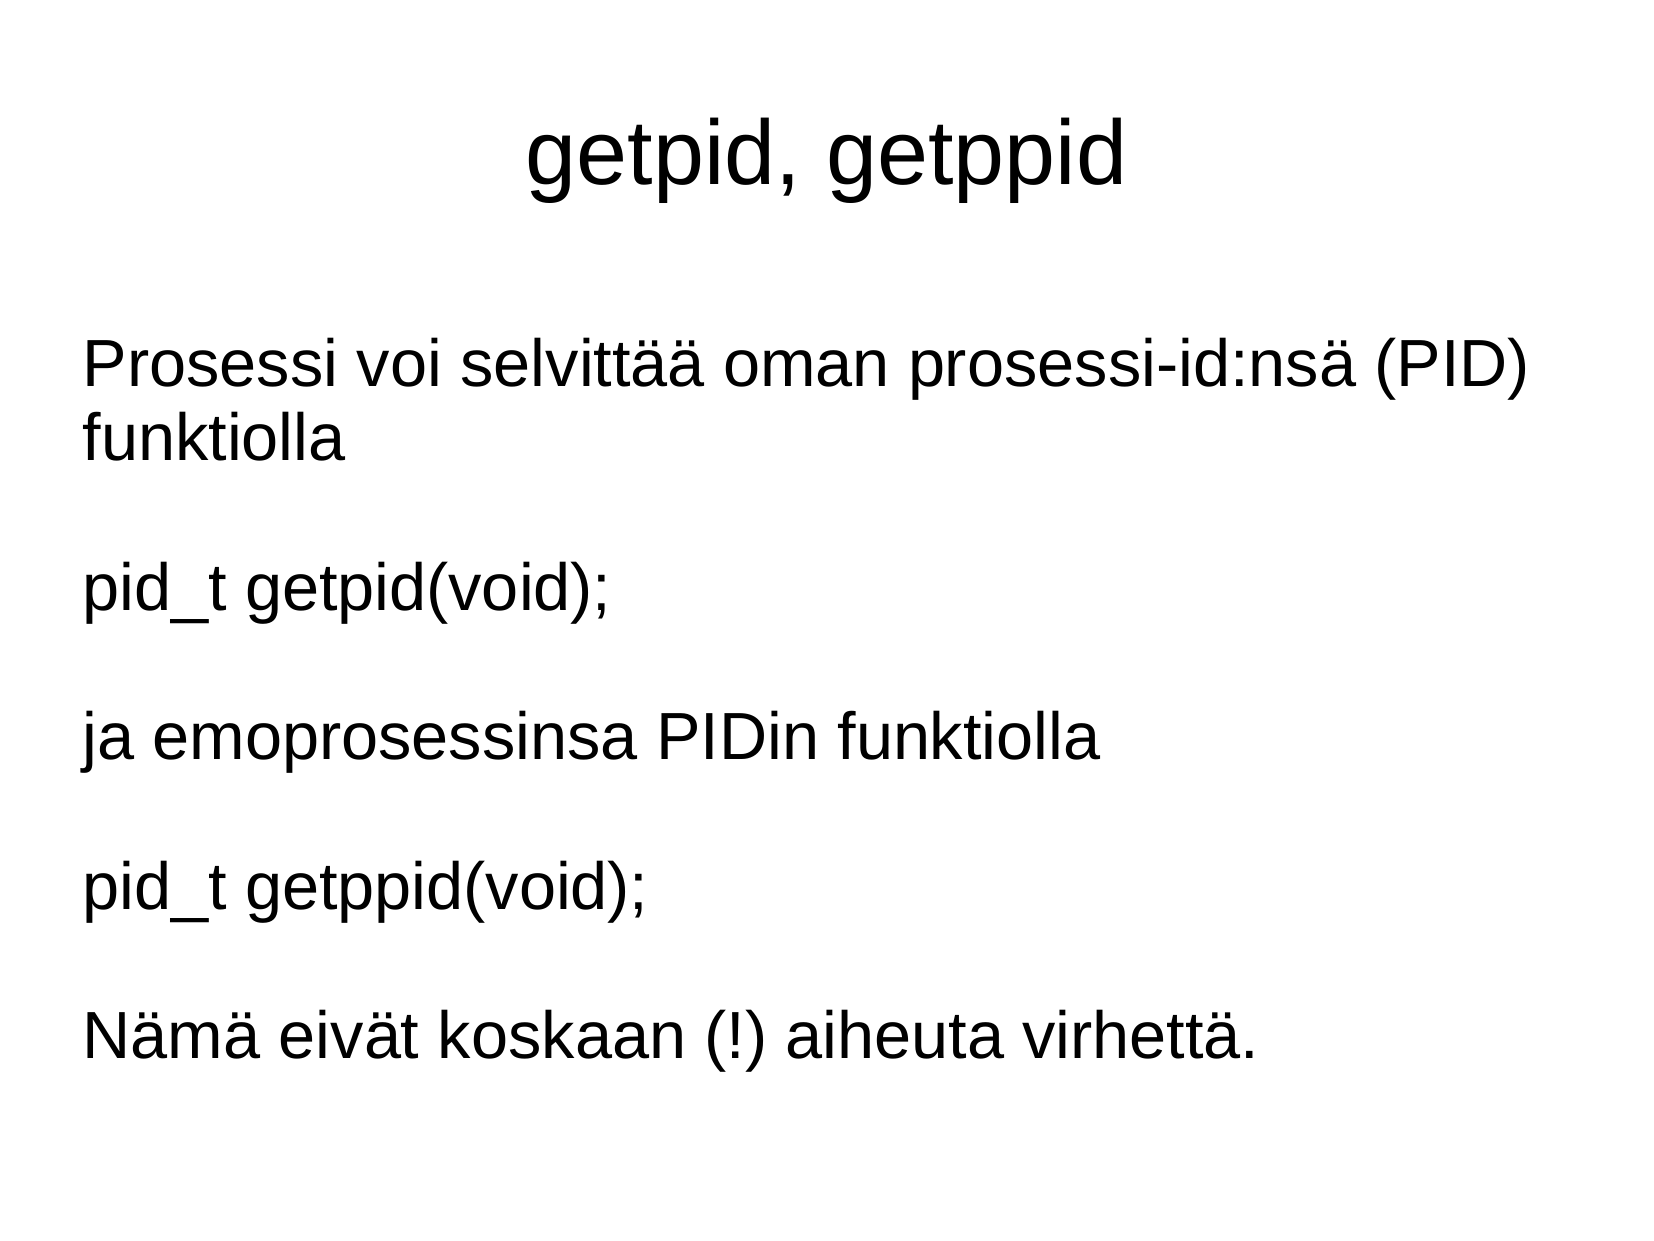

# getpid, getppid
Prosessi voi selvittää oman prosessi-id:nsä (PID) funktiolla
pid_t getpid(void);
ja emoprosessinsa PIDin funktiolla
pid_t getppid(void);
Nämä eivät koskaan (!) aiheuta virhettä.